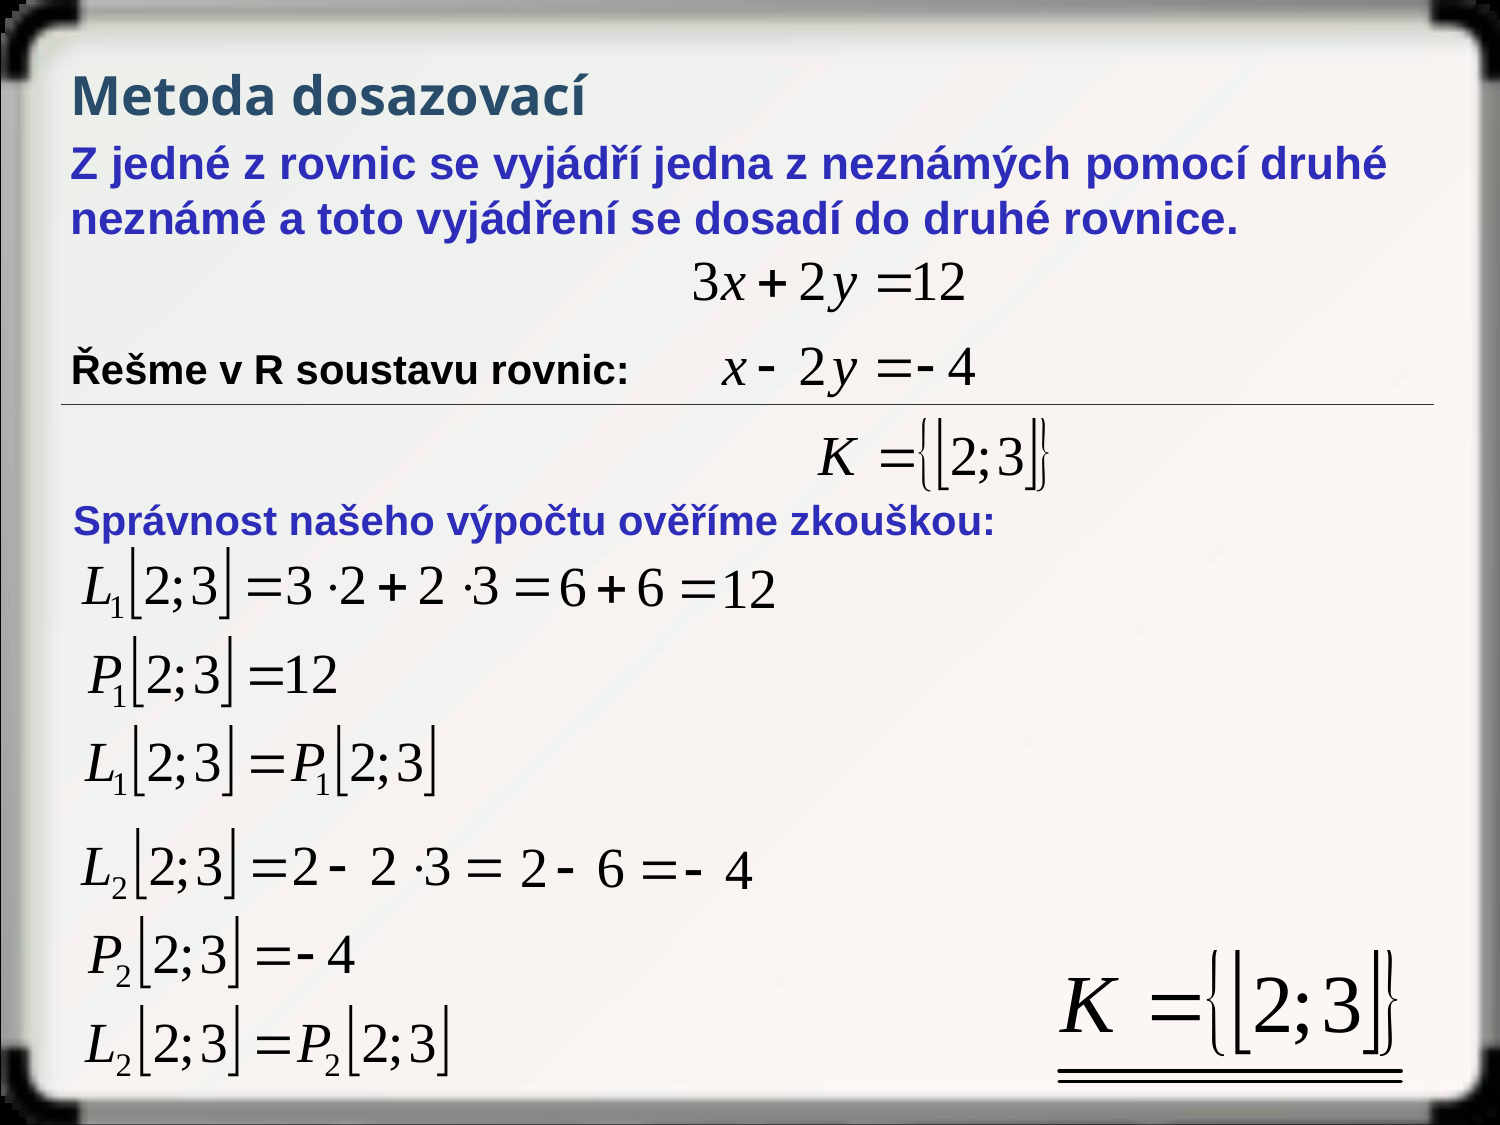

Metoda dosazovací
Z jedné z rovnic se vyjádří jedna z neznámých pomocí druhé neznámé a toto vyjádření se dosadí do druhé rovnice.
Řešme v R soustavu rovnic:
Správnost našeho výpočtu ověříme zkouškou: